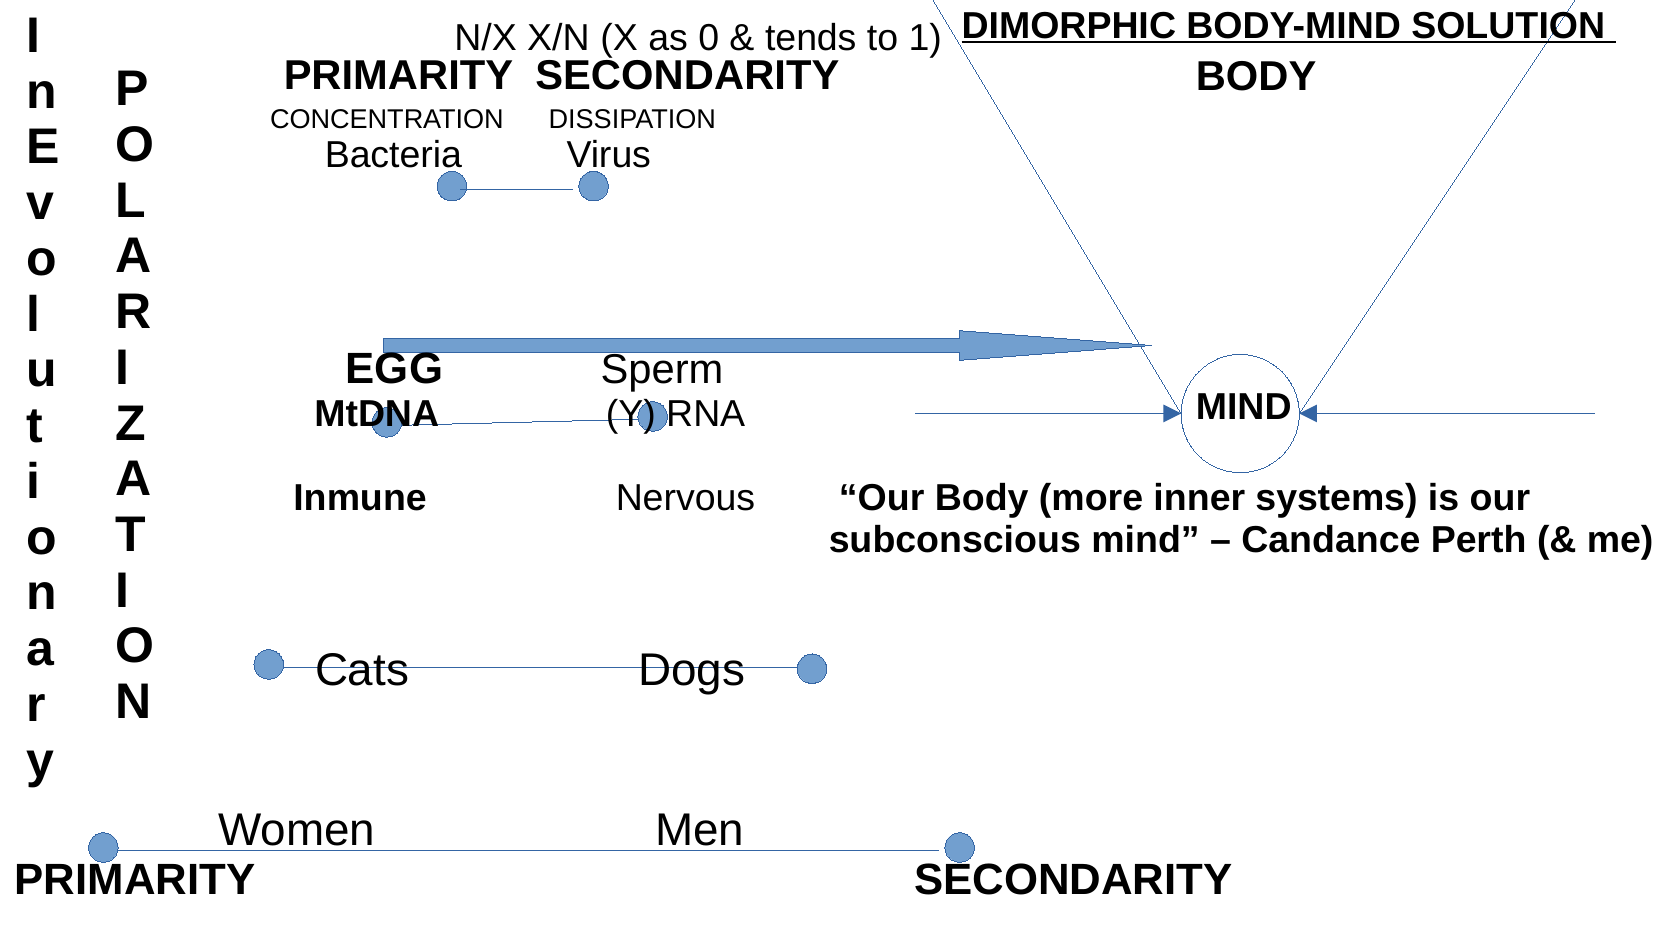

BODY
DIMORPHIC BODY-MIND SOLUTION
InEvolutionary
 Bacteria Virus
 EGG Sperm
 MtDNA (Y) RNA
 Inmune Nervous “Our Body (more inner systems) is our
 subconscious mind” – Candance Perth (& me)
 Cats Dogs
 N/X X/N (X as 0 & tends to 1)
 PRIMARITY SECONDARITY
 CONCENTRATION DISSIPATION
POLARIZATION
MIND
 Women Men
PRIMARITY SECONDARITY